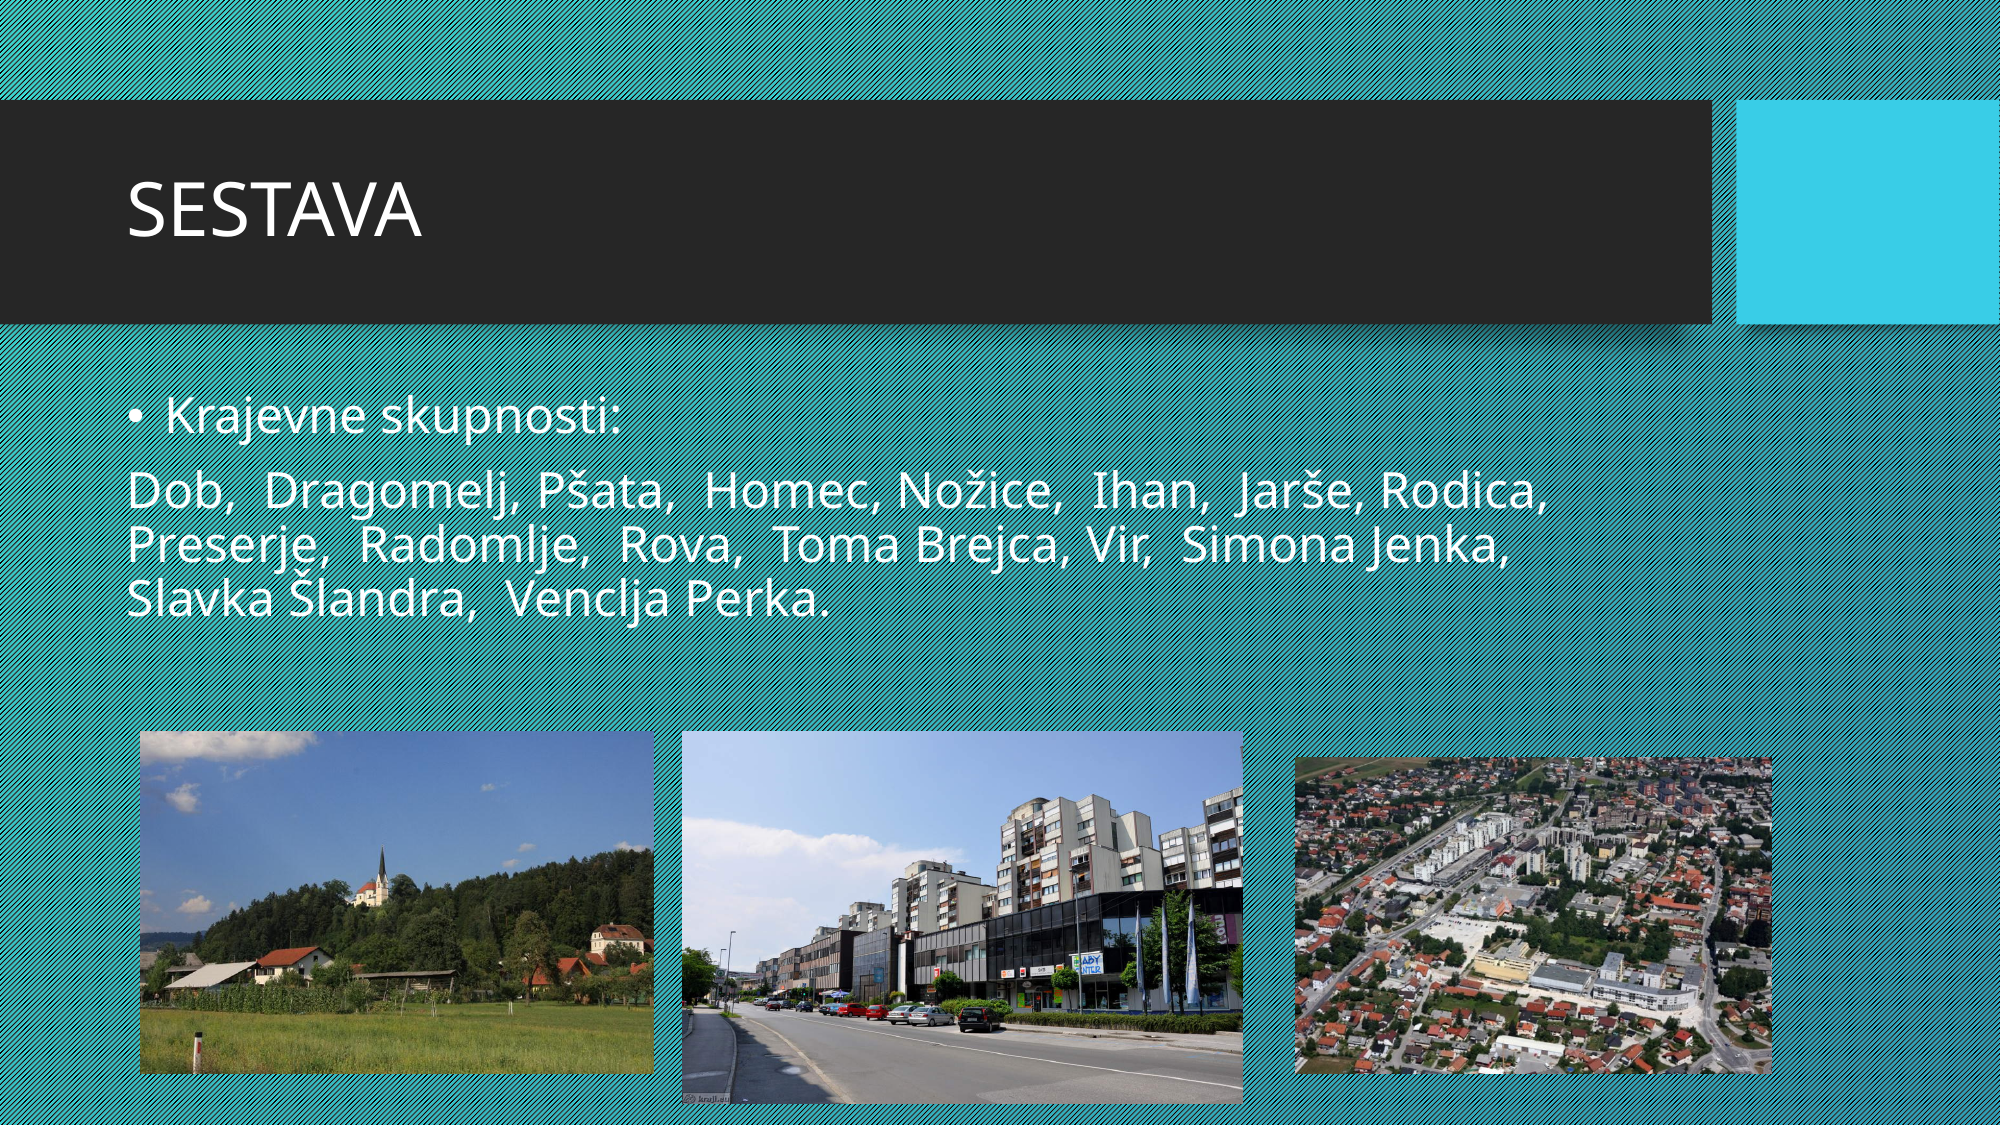

# SESTAVA
Krajevne skupnosti:
Dob, Dragomelj, Pšata, Homec, Nožice, Ihan, Jarše, Rodica, Preserje, Radomlje, Rova, Toma Brejca, Vir, Simona Jenka, Slavka Šlandra, Venclja Perka.